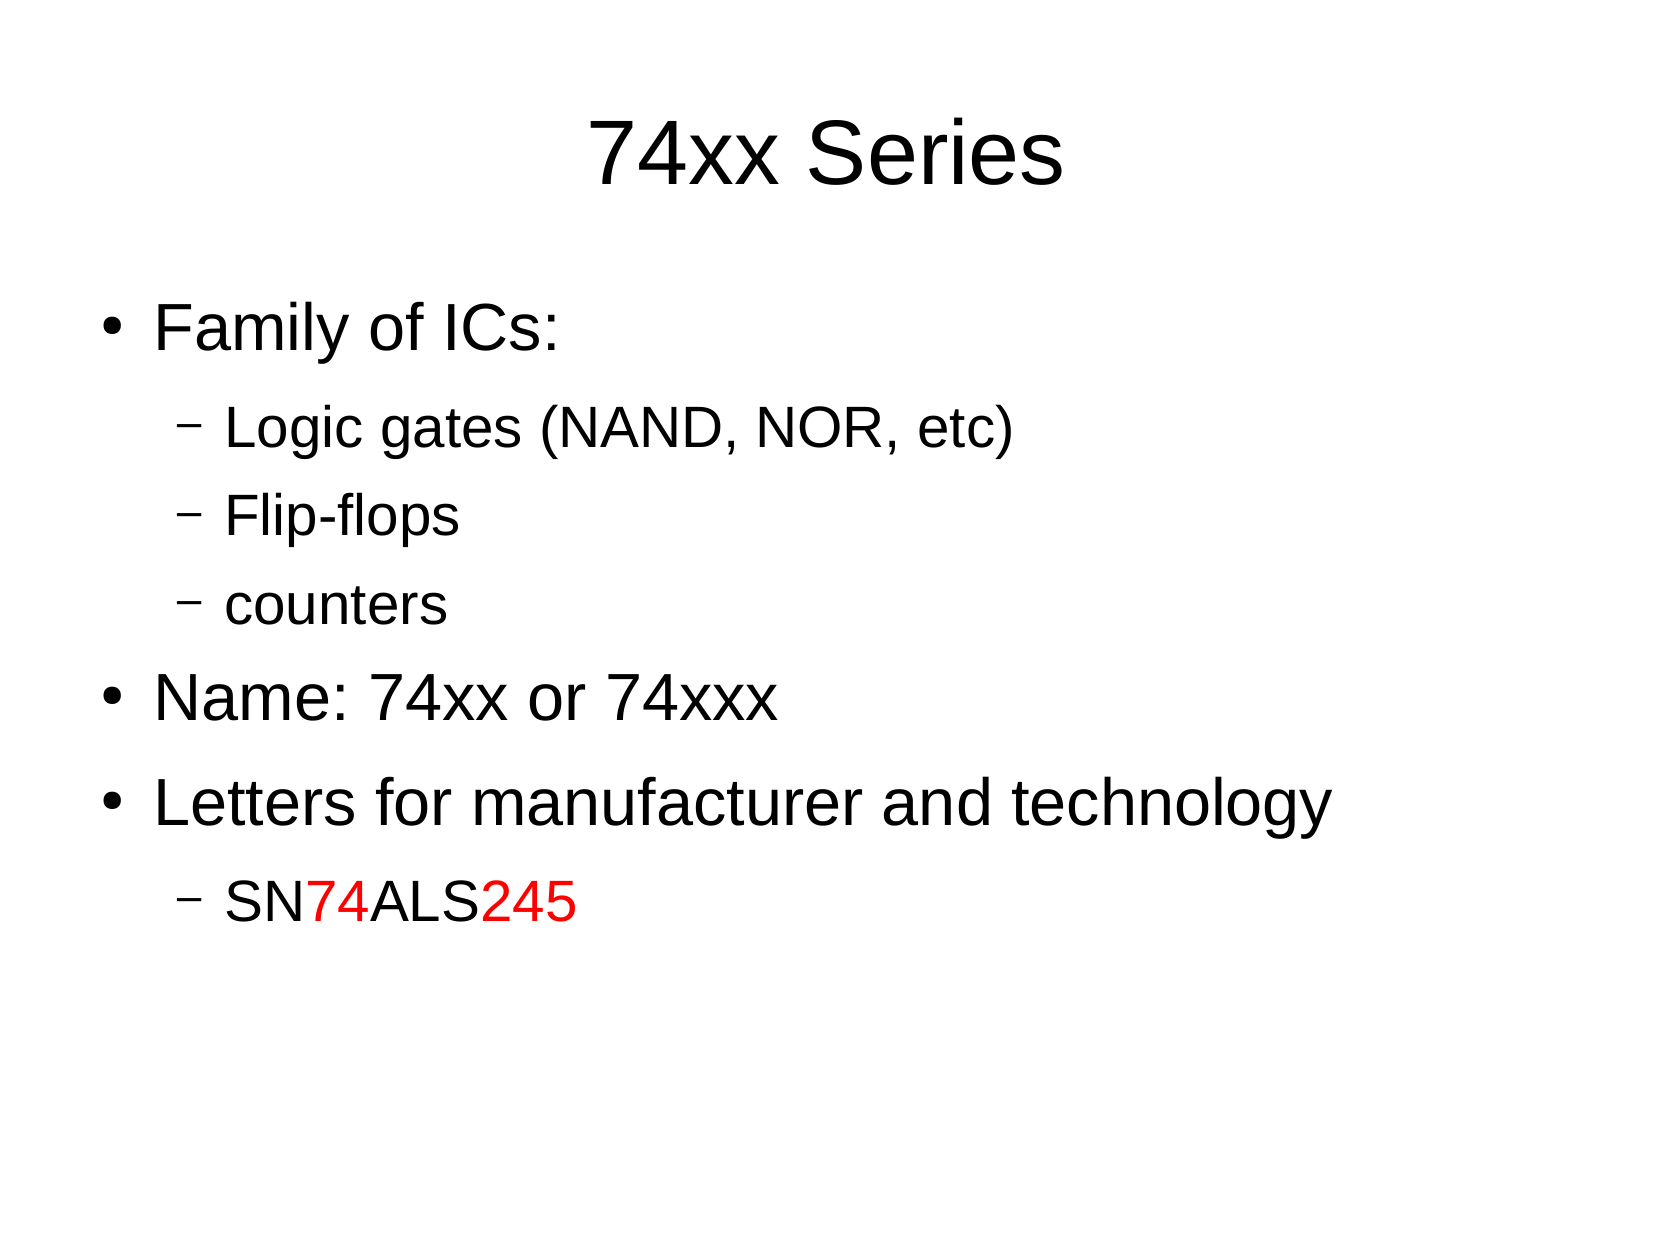

# 74xx Series
Family of ICs:
Logic gates (NAND, NOR, etc)
Flip-flops
counters
Name: 74xx or 74xxx
Letters for manufacturer and technology
SN74ALS245